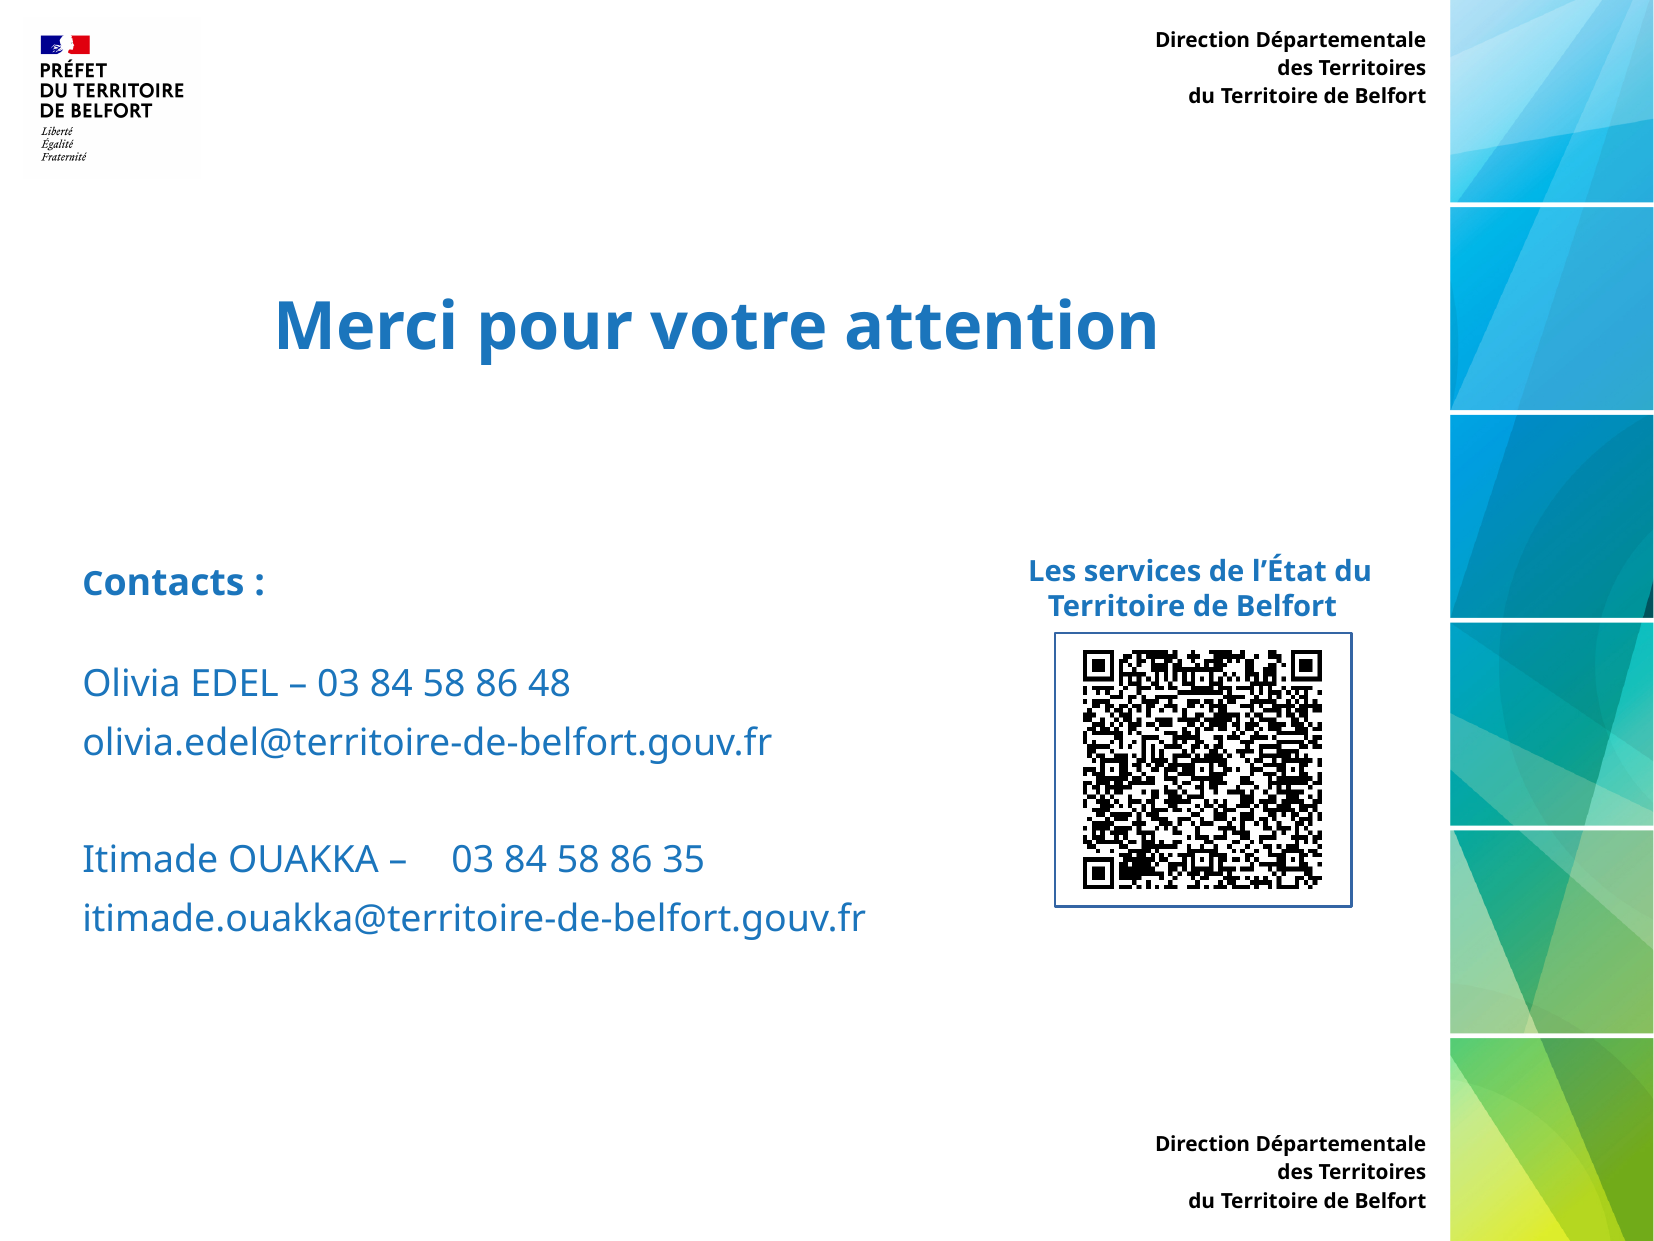

Introduction
# Merci pour votre attention
	Contacts :
	Olivia EDEL – 03 84 58 86 48
	olivia.edel@territoire-de-belfort.gouv.fr
	Itimade OUAKKA – 	03 84 58 86 35
	itimade.ouakka@territoire-de-belfort.gouv.fr
Les services de l’État du Territoire de Belfort
Direction Départementale
des Territoires
du Territoire de Belfort